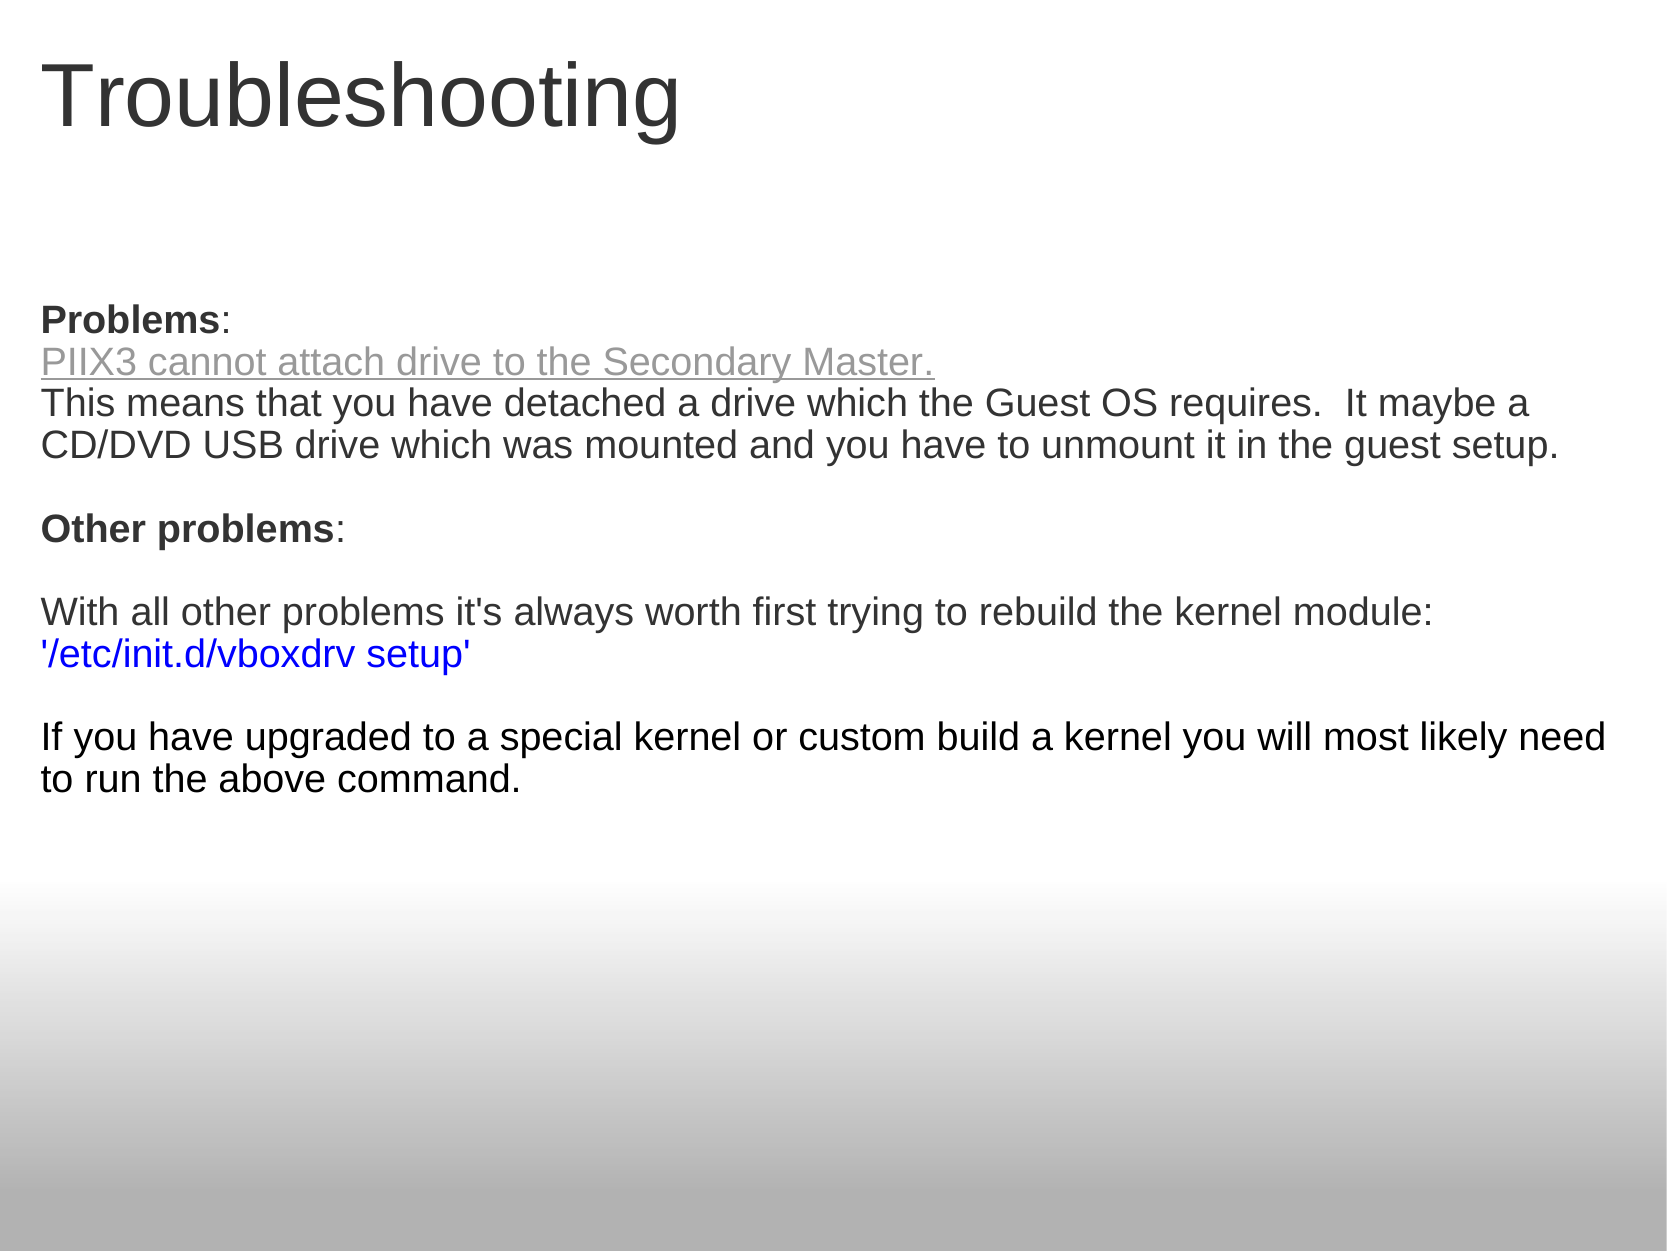

# Troubleshooting
Problems:
PIIX3 cannot attach drive to the Secondary Master.
This means that you have detached a drive which the Guest OS requires.  It maybe a CD/DVD USB drive which was mounted and you have to unmount it in the guest setup.
Other problems:
With all other problems it's always worth first trying to rebuild the kernel module:
'/etc/init.d/vboxdrv setup'
If you have upgraded to a special kernel or custom build a kernel you will most likely need to run the above command.